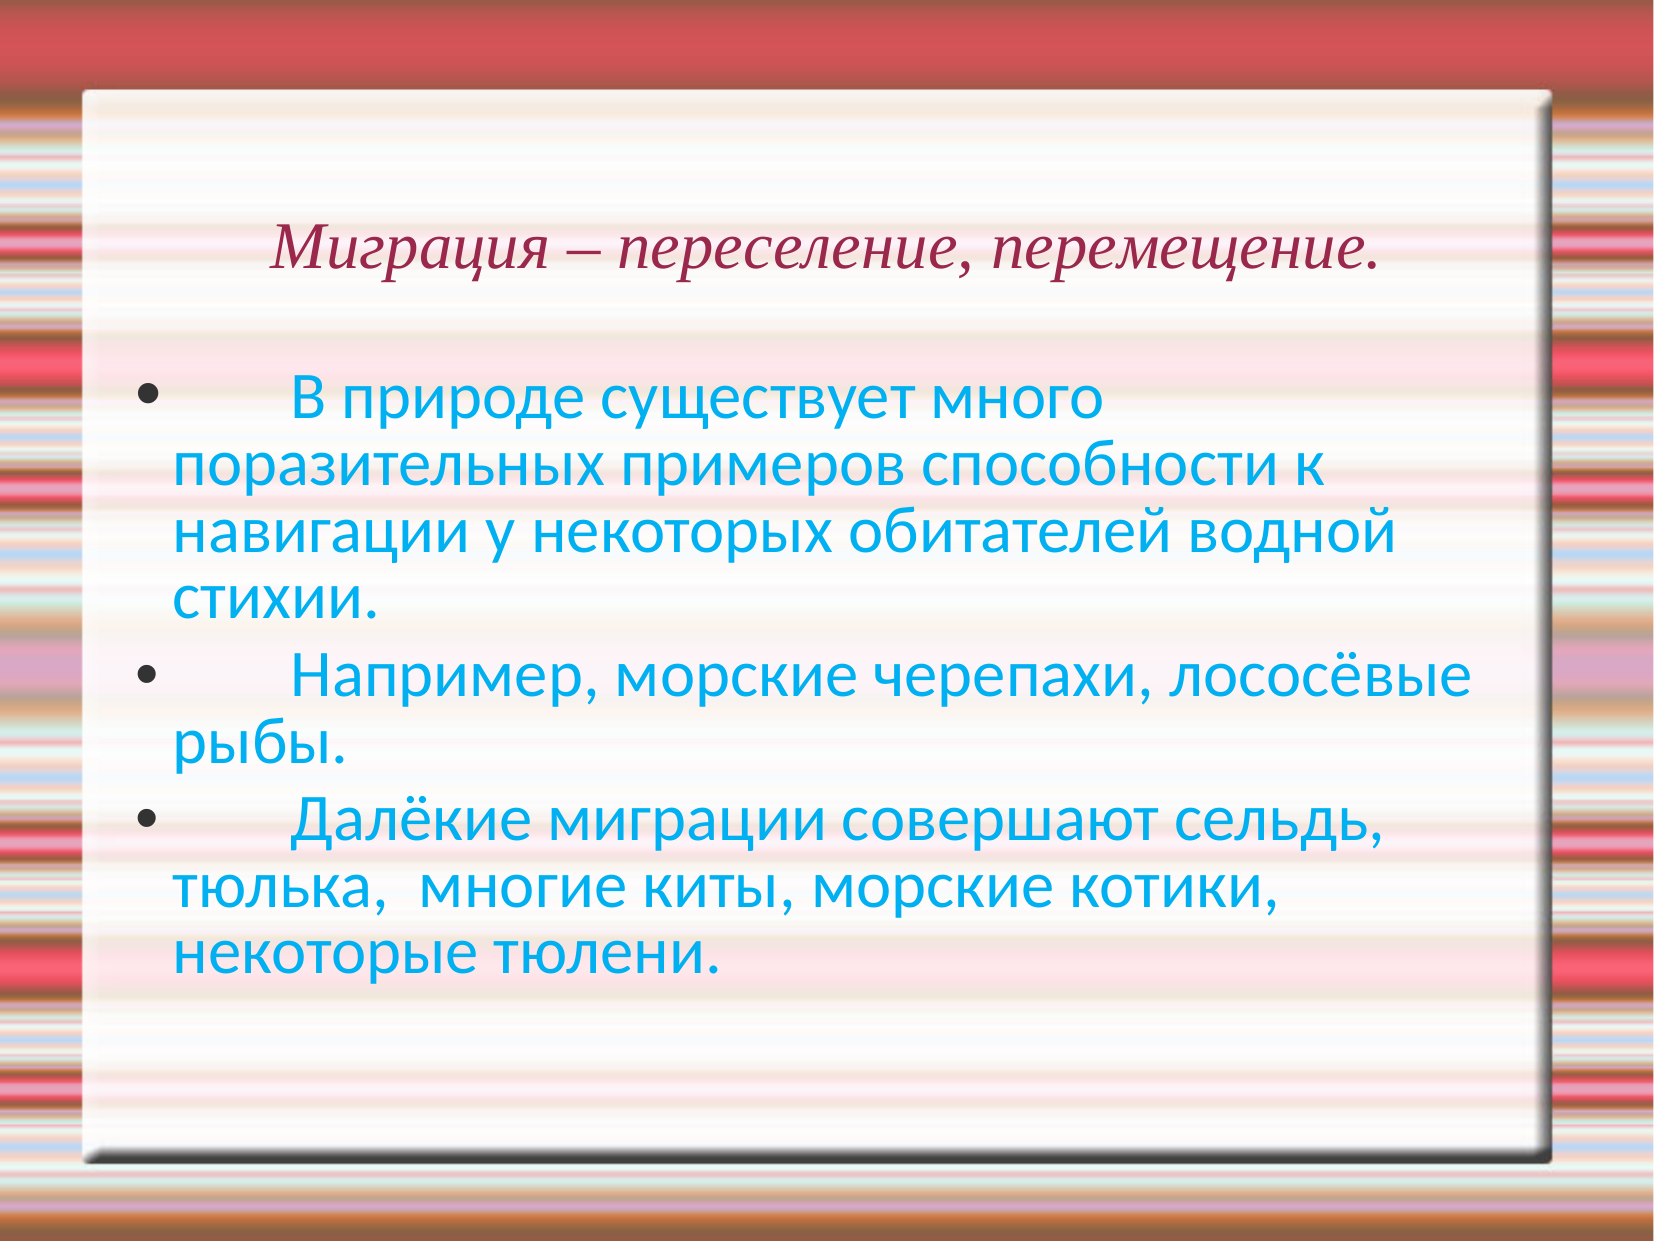

# Миграция – переселение, перемещение.
•	В природе существует много поразительных примеров способности к навигации у некоторых обитателей водной стихии.
•	Например, морские черепахи, лососёвые рыбы.
•	Далёкие миграции совершают сельдь, тюлька, многие киты, морские котики, некоторые тюлени.